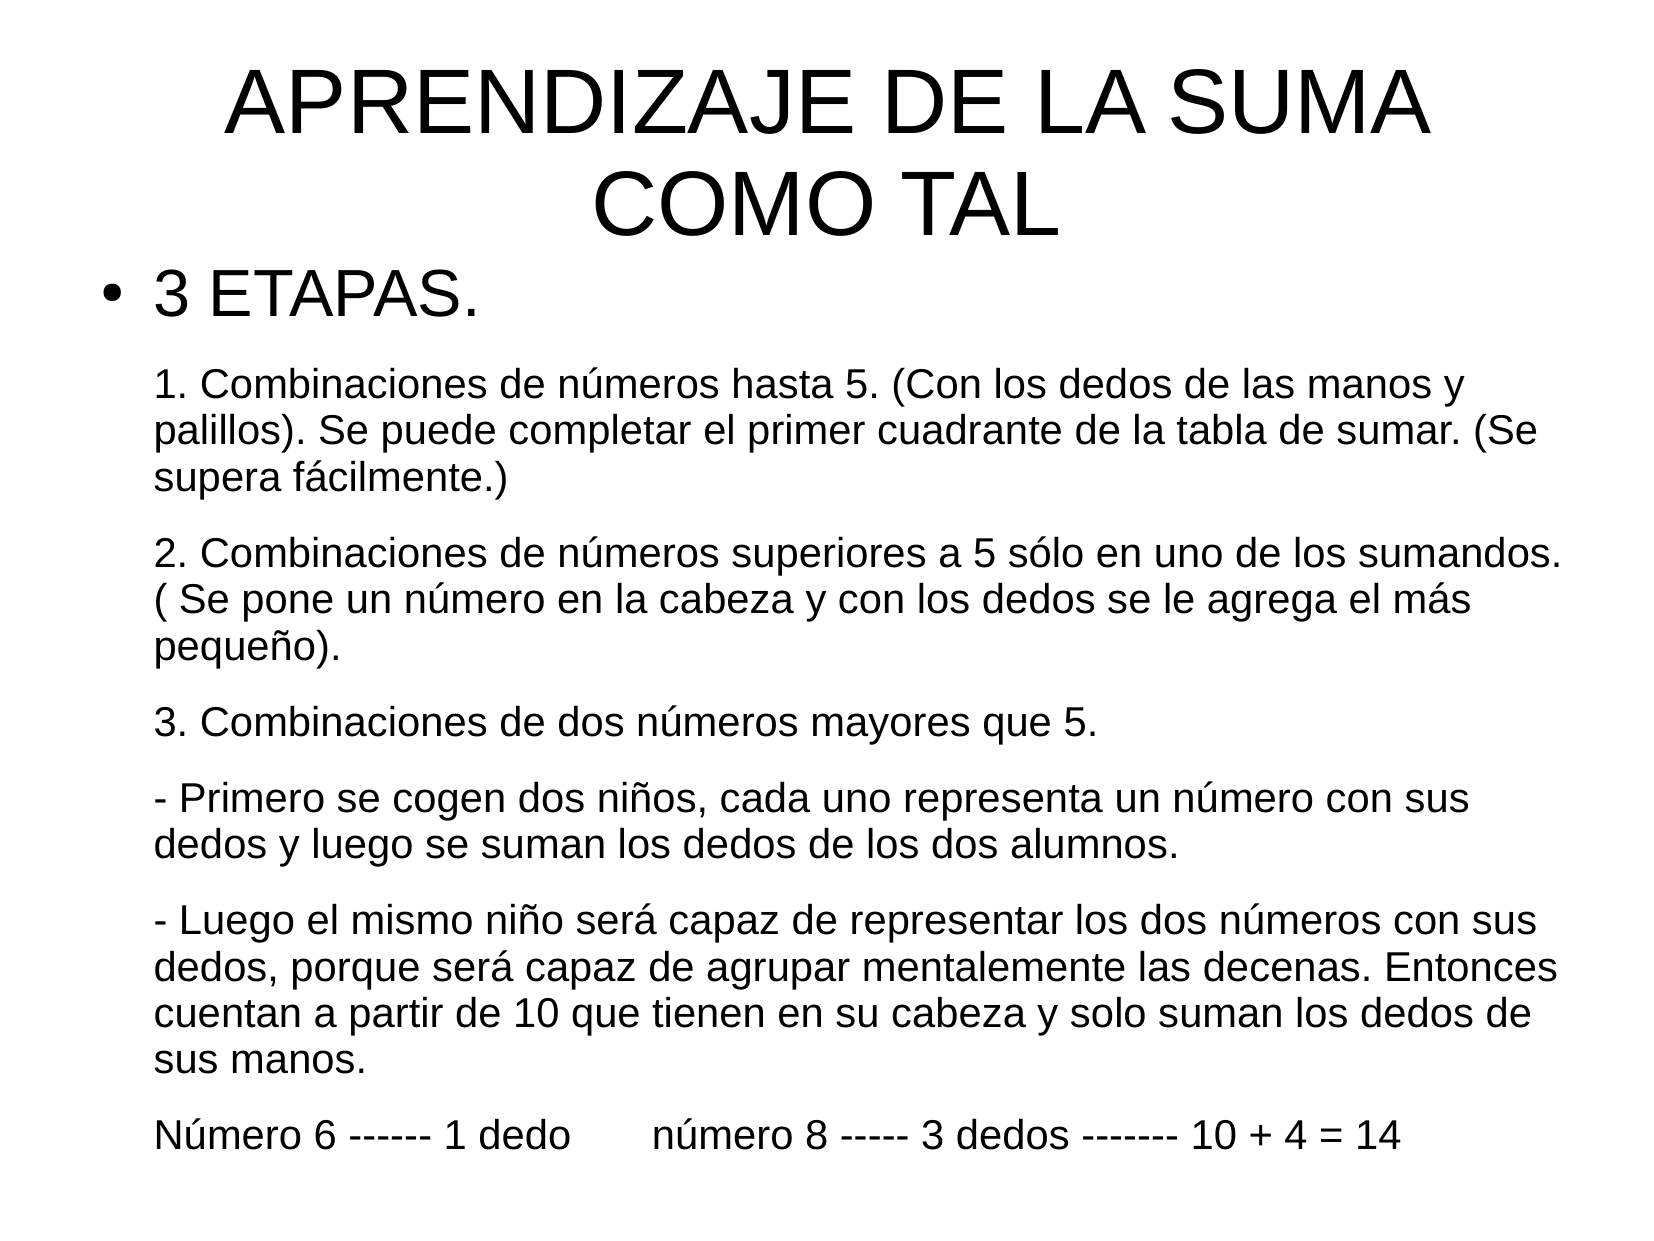

# APRENDIZAJE DE LA SUMA COMO TAL
3 ETAPAS.
1. Combinaciones de números hasta 5. (Con los dedos de las manos y palillos). Se puede completar el primer cuadrante de la tabla de sumar. (Se supera fácilmente.)
2. Combinaciones de números superiores a 5 sólo en uno de los sumandos. ( Se pone un número en la cabeza y con los dedos se le agrega el más pequeño).
3. Combinaciones de dos números mayores que 5.
- Primero se cogen dos niños, cada uno representa un número con sus dedos y luego se suman los dedos de los dos alumnos.
- Luego el mismo niño será capaz de representar los dos números con sus dedos, porque será capaz de agrupar mentalemente las decenas. Entonces cuentan a partir de 10 que tienen en su cabeza y solo suman los dedos de sus manos.
Número 6 ------ 1 dedo número 8 ----- 3 dedos ------- 10 + 4 = 14